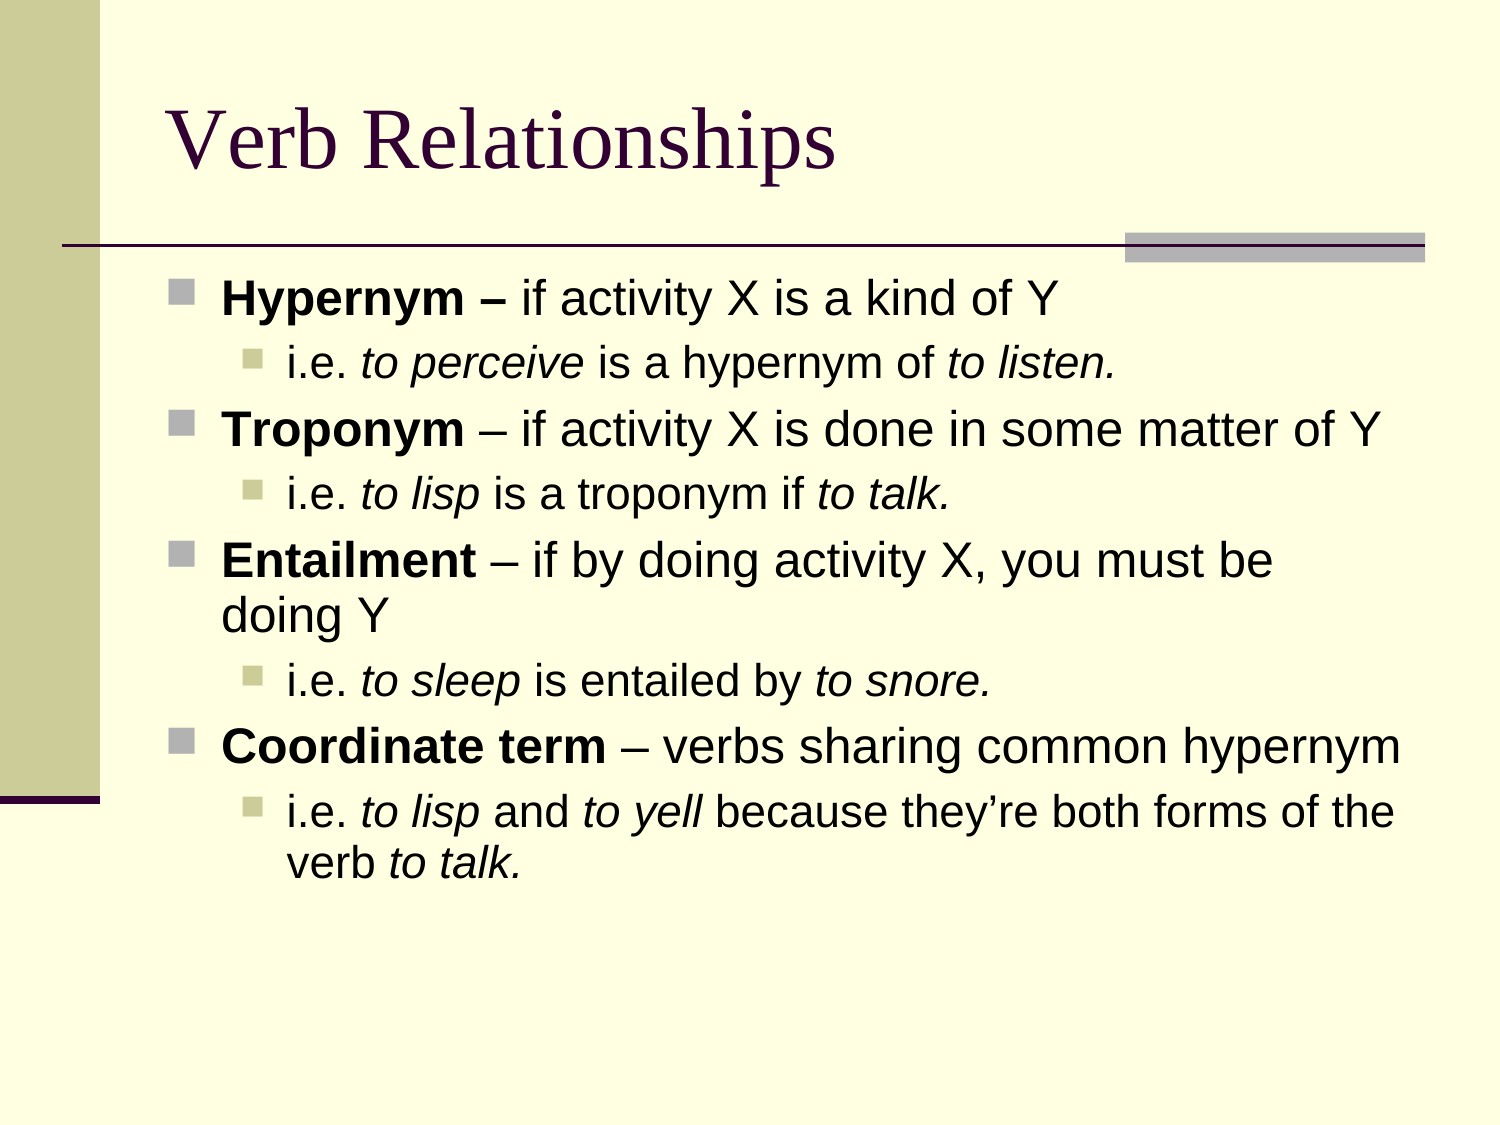

# Verb Relationships
Hypernym – if activity X is a kind of Y
i.e. to perceive is a hypernym of to listen.
Troponym – if activity X is done in some matter of Y
i.e. to lisp is a troponym if to talk.
Entailment – if by doing activity X, you must be doing Y
i.e. to sleep is entailed by to snore.
Coordinate term – verbs sharing common hypernym
i.e. to lisp and to yell because they’re both forms of the verb to talk.